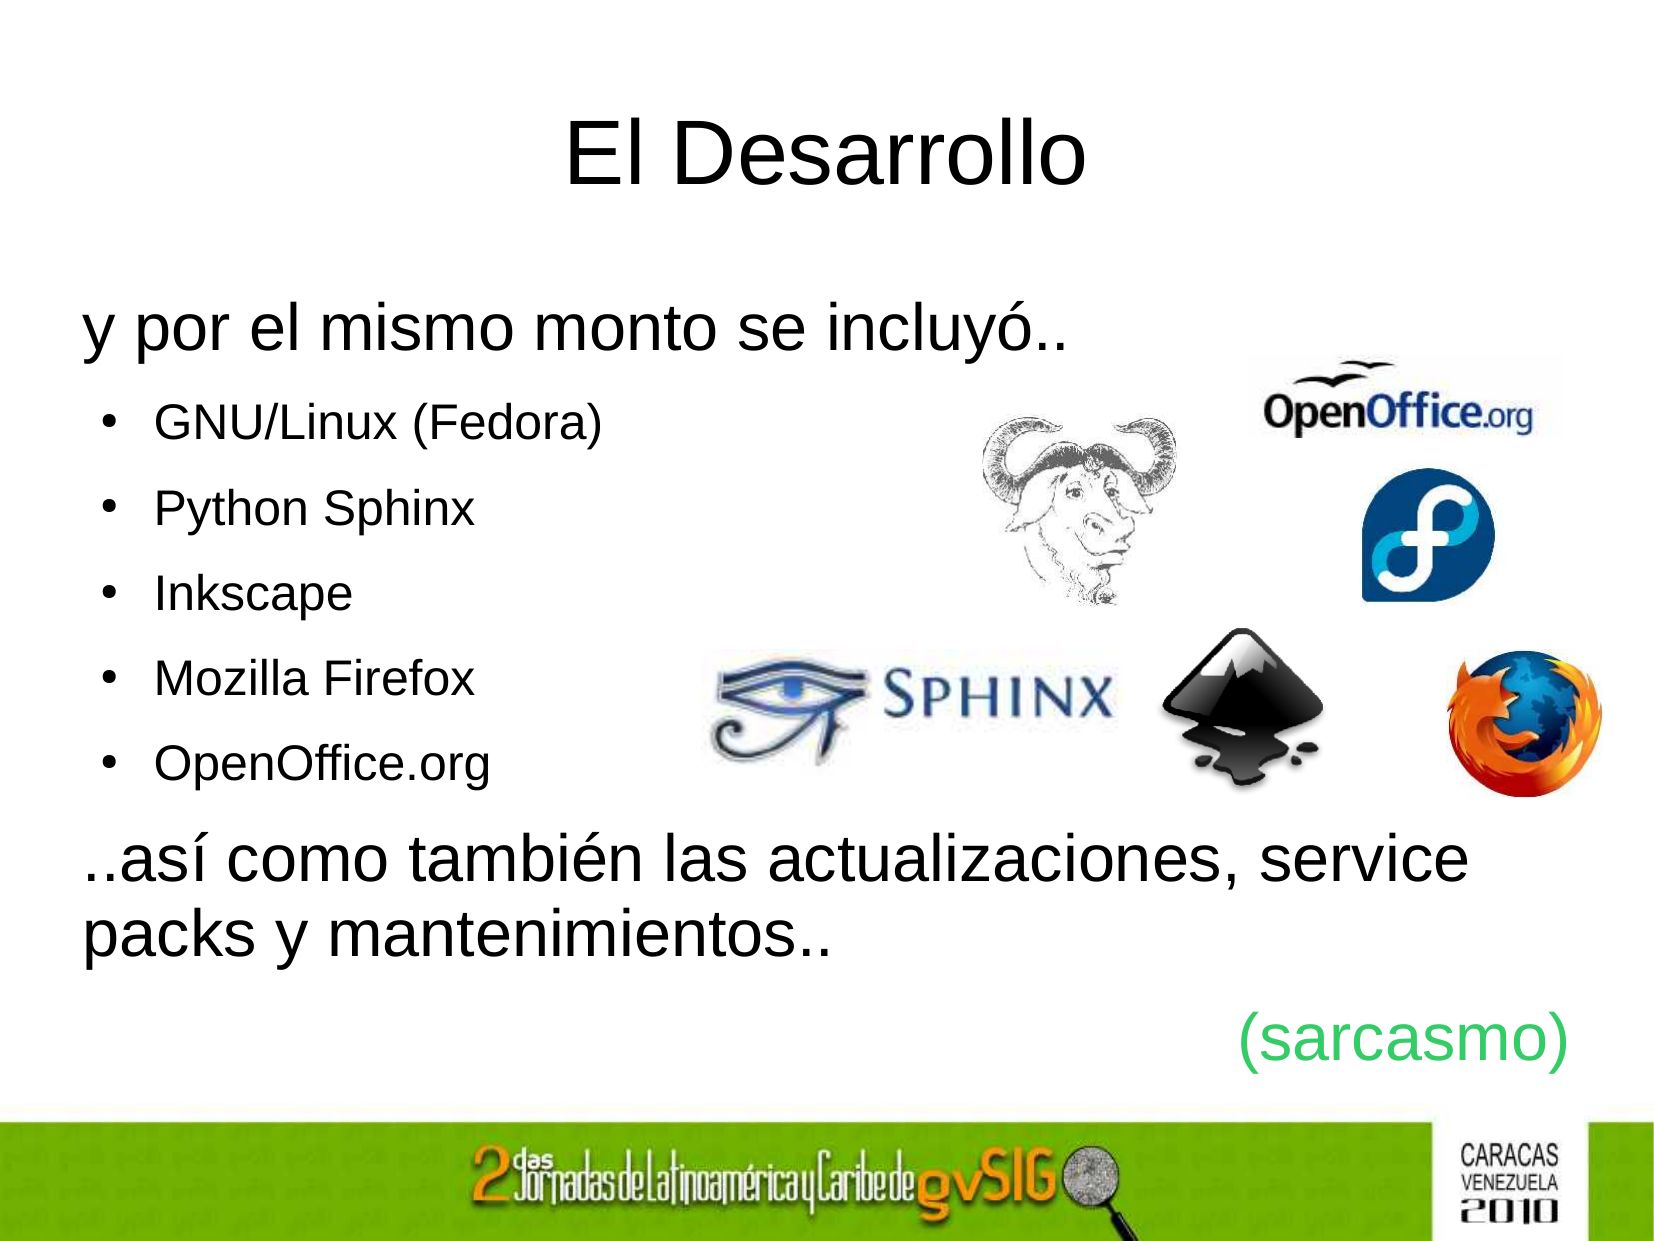

# El Desarrollo
y por el mismo monto se incluyó..
GNU/Linux (Fedora)
Python Sphinx
Inkscape
Mozilla Firefox
OpenOffice.org
..así como también las actualizaciones, service packs y mantenimientos..
(sarcasmo)